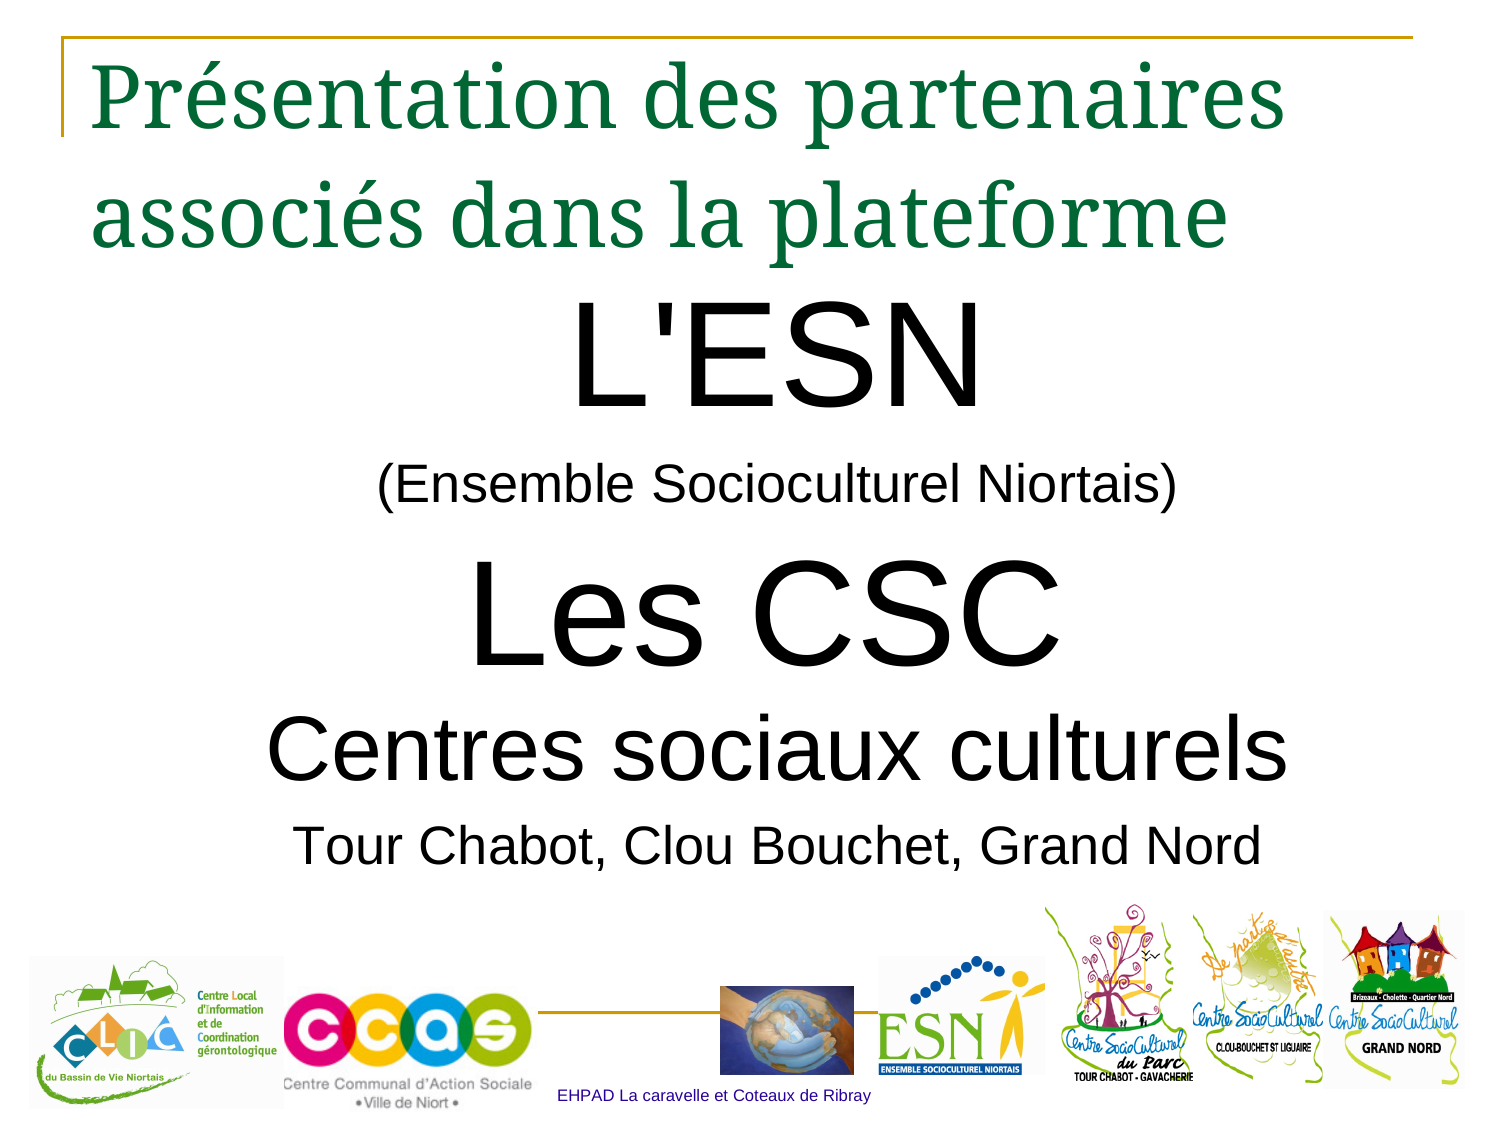

# Présentation des partenaires associés dans la plateforme
L'ESN
(Ensemble Socioculturel Niortais)
Les CSC
Centres sociaux culturels
Tour Chabot, Clou Bouchet, Grand Nord
EHPAD La caravelle et Coteaux de Ribray